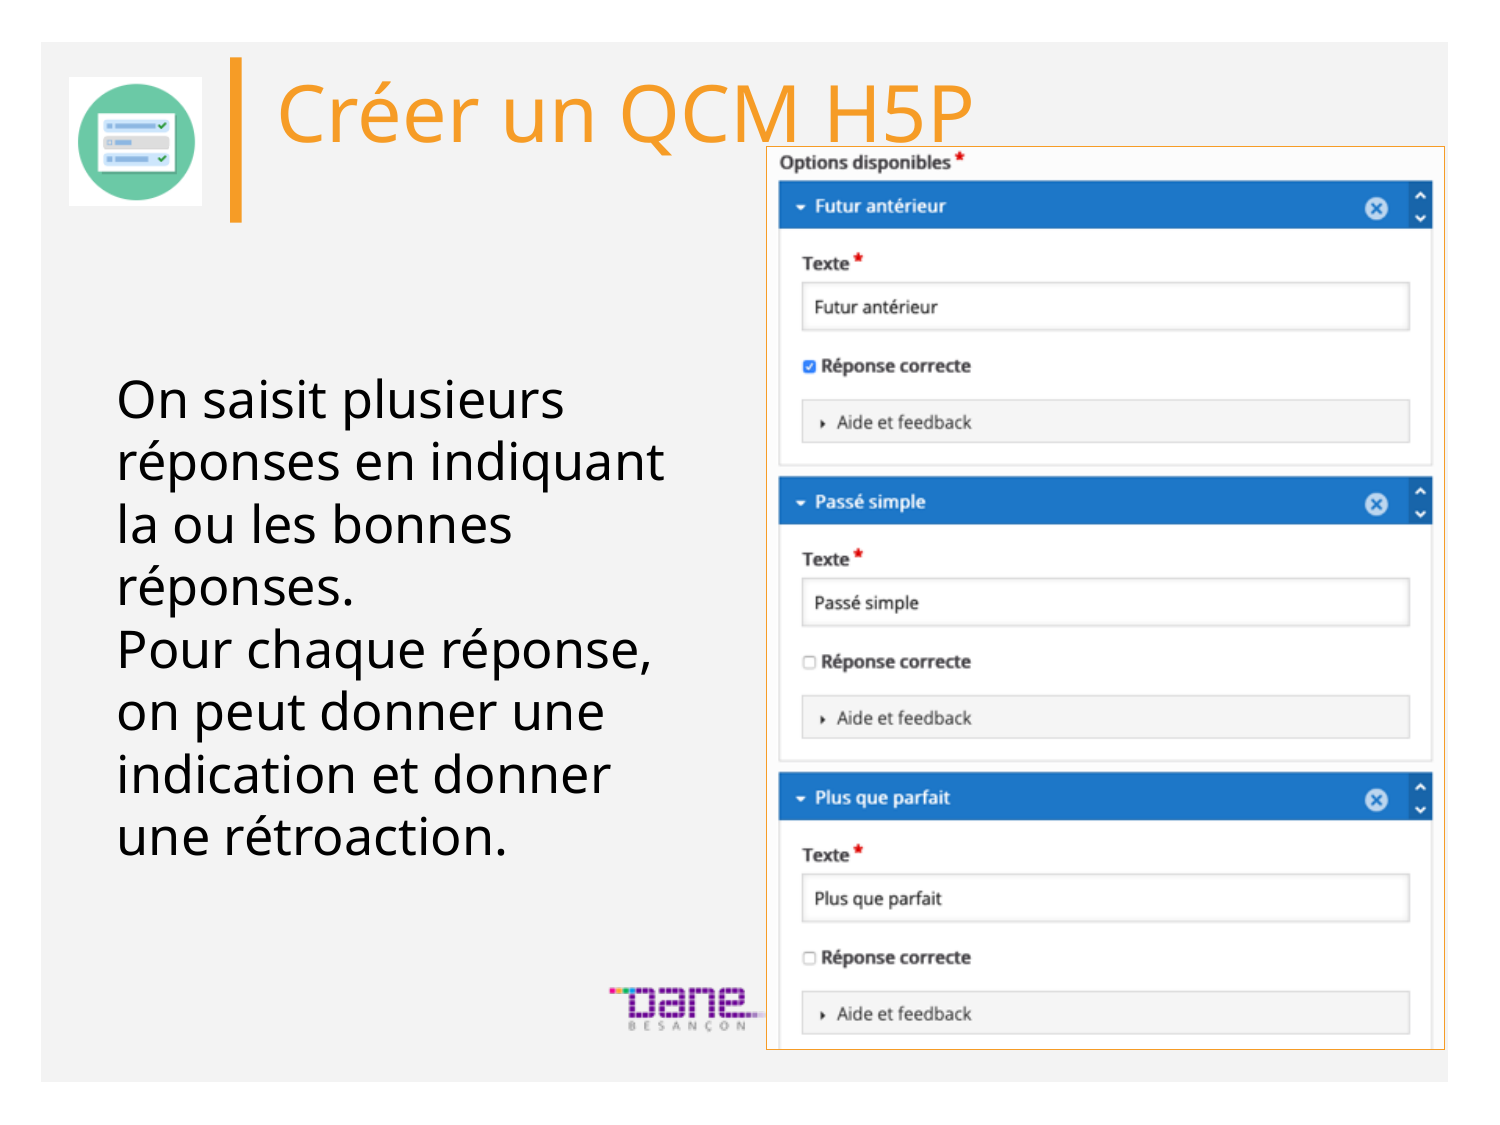

Créer un QCM H5P
On saisit plusieurs réponses en indiquant la ou les bonnes réponses.
Pour chaque réponse, on peut donner une indication et donner une rétroaction.